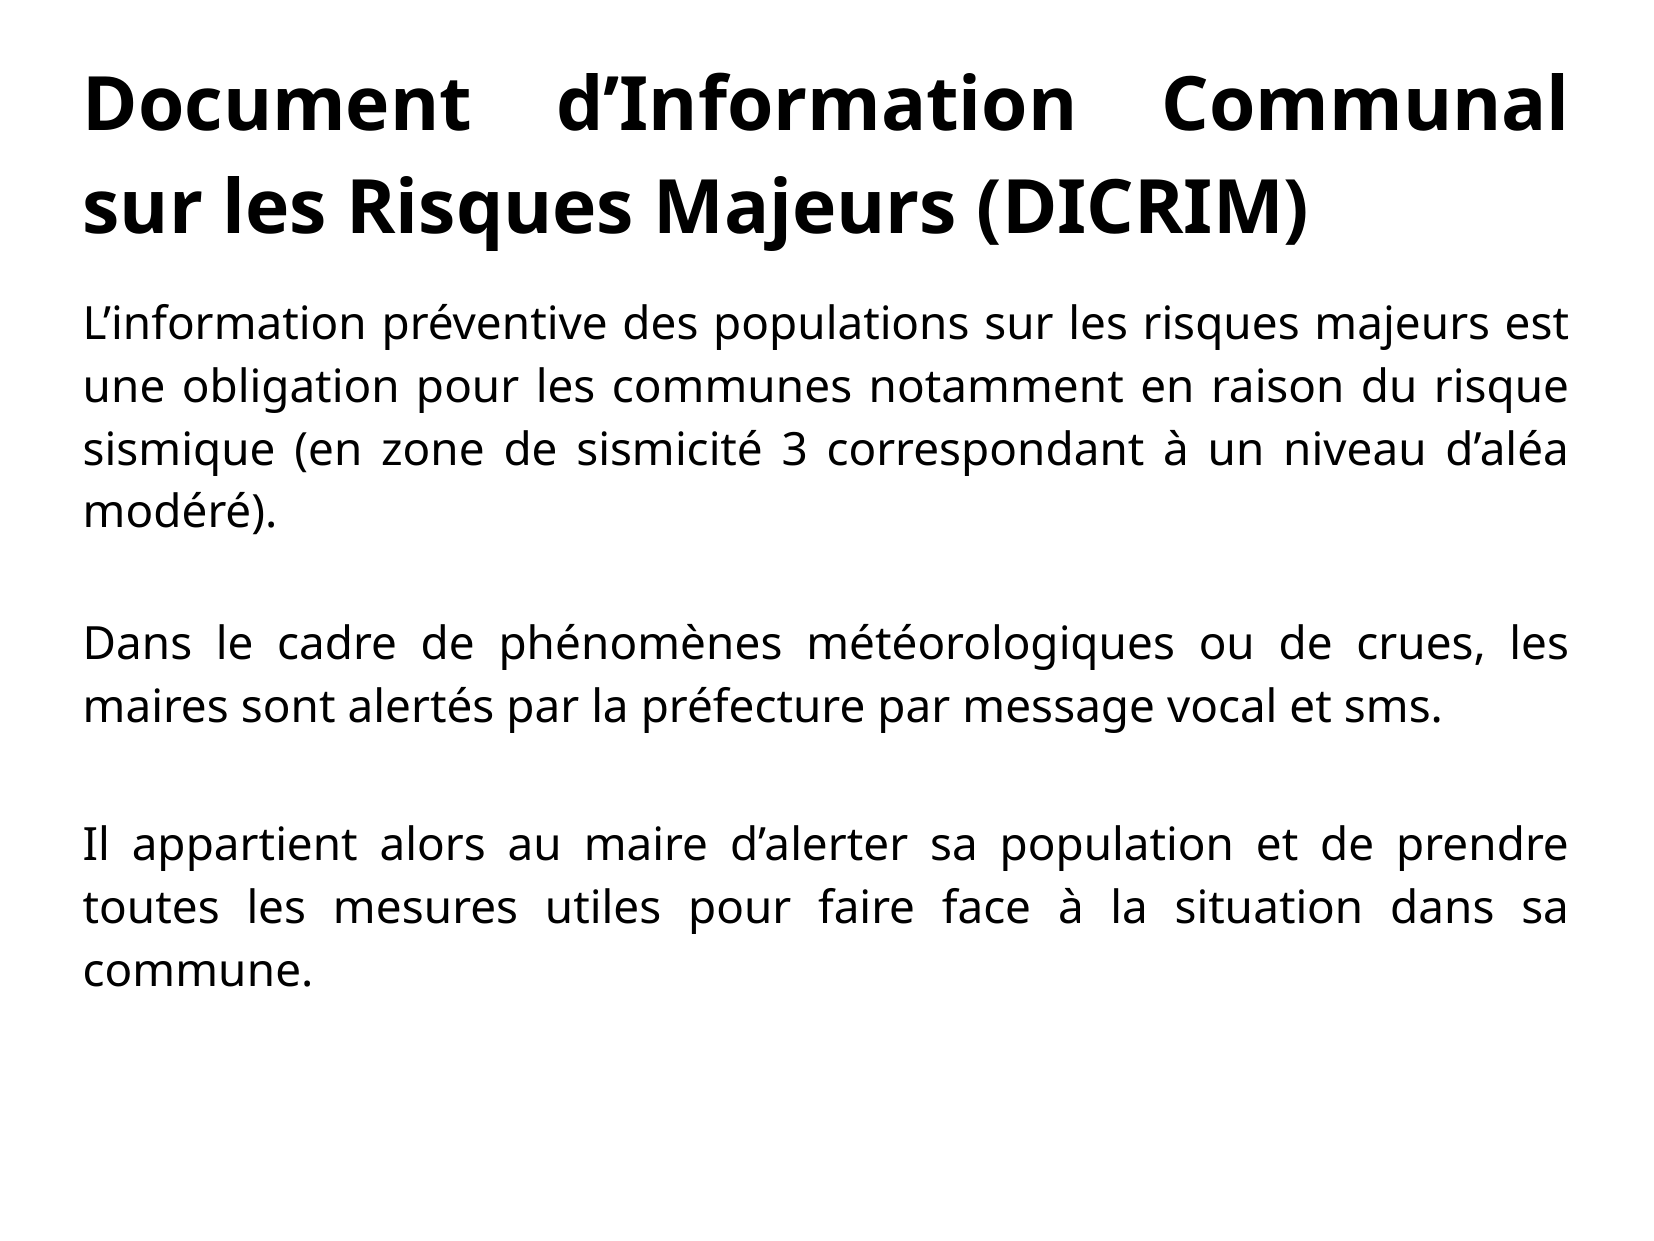

# Document d’Information Communal sur les Risques Majeurs (DICRIM)
L’information préventive des populations sur les risques majeurs est une obligation pour les communes notamment en raison du risque sismique (en zone de sismicité 3 correspondant à un niveau d’aléa modéré).
Dans le cadre de phénomènes météorologiques ou de crues, les maires sont alertés par la préfecture par message vocal et sms.
Il appartient alors au maire d’alerter sa population et de prendre toutes les mesures utiles pour faire face à la situation dans sa commune.